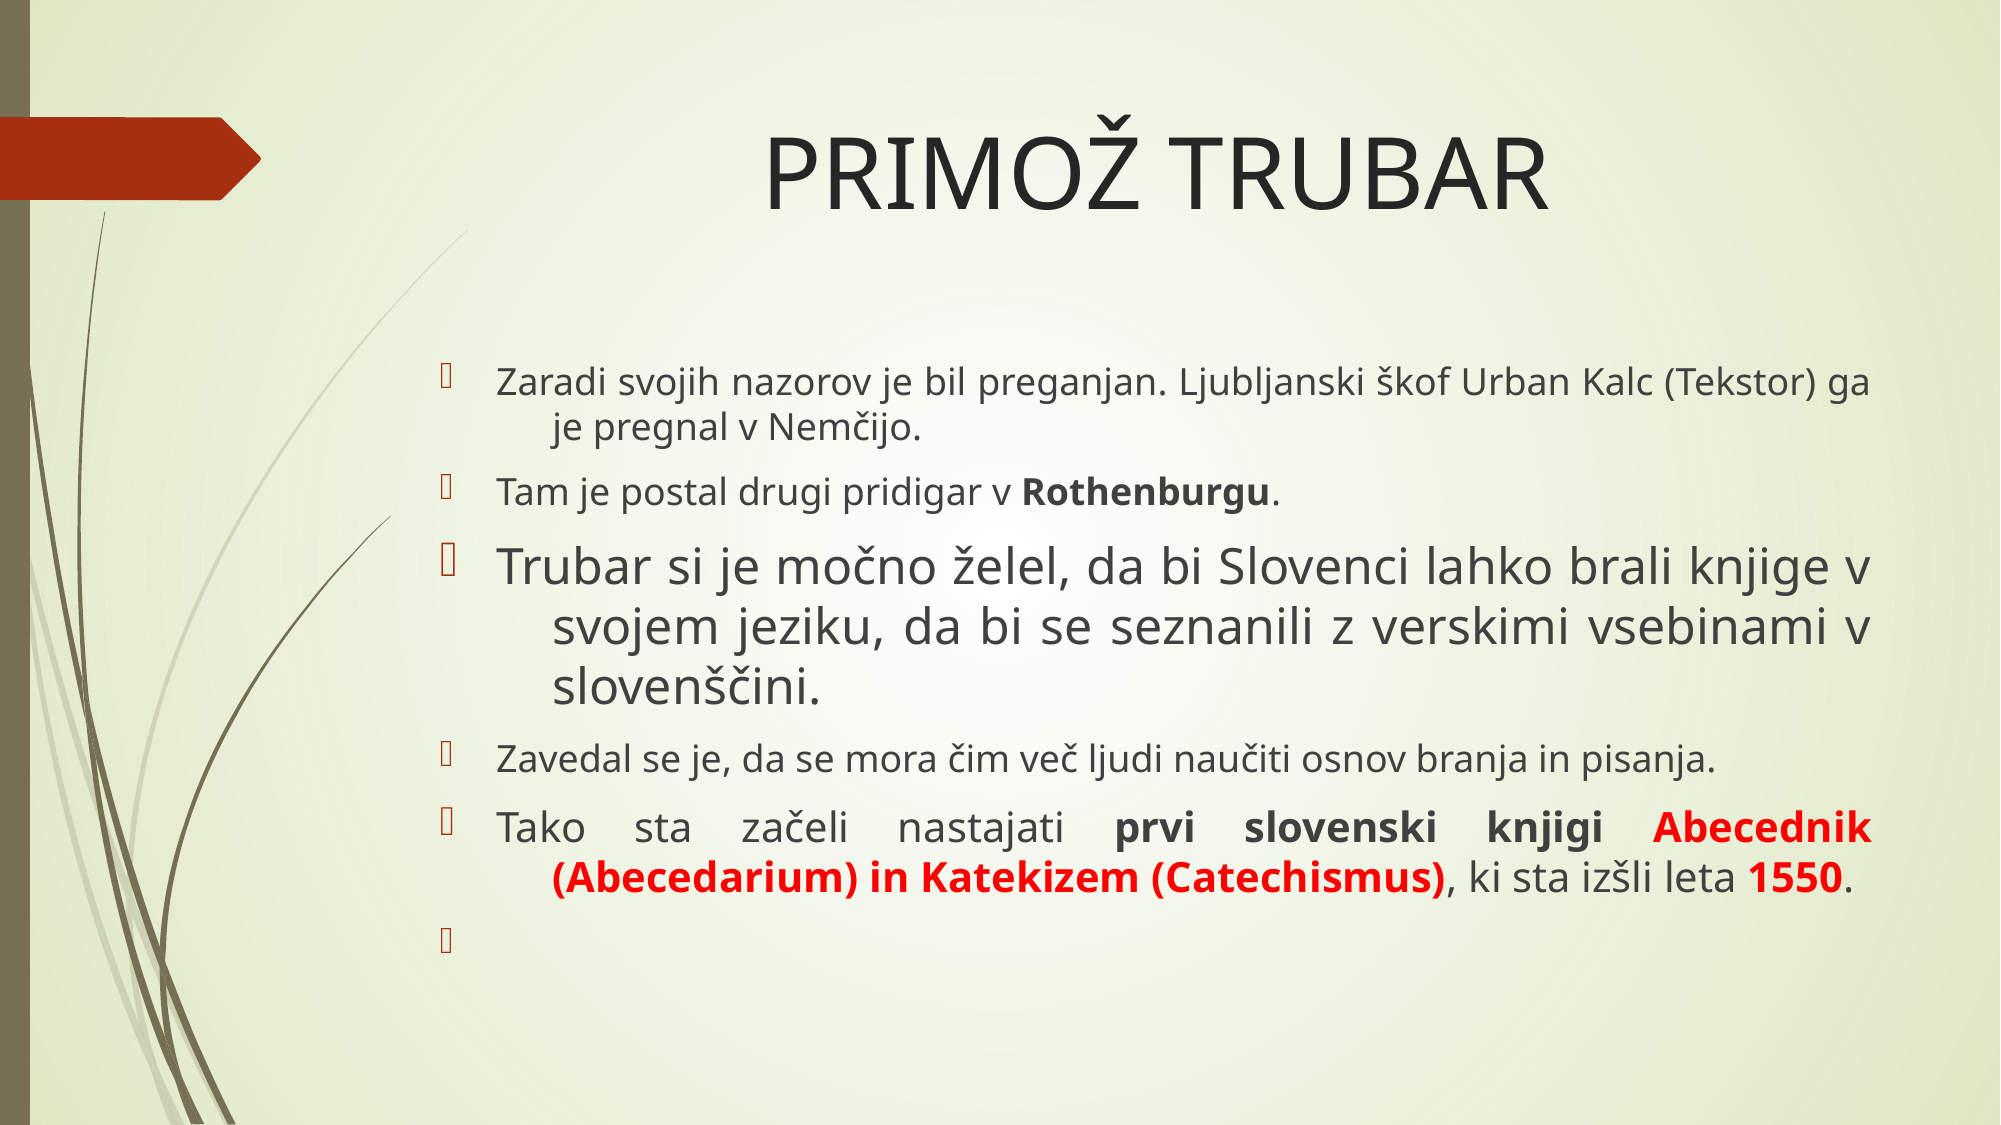

# PRIMOŽ TRUBAR
Zaradi svojih nazorov je bil preganjan. Ljubljanski škof Urban Kalc (Tekstor) ga je pregnal v Nemčijo.
Tam je postal drugi pridigar v Rothenburgu.
Trubar si je močno želel, da bi Slovenci lahko brali knjige v svojem jeziku, da bi se seznanili z verskimi vsebinami v slovenščini.
Zavedal se je, da se mora čim več ljudi naučiti osnov branja in pisanja.
Tako sta začeli nastajati prvi slovenski knjigi Abecednik (Abecedarium) in Katekizem (Catechismus), ki sta izšli leta 1550.